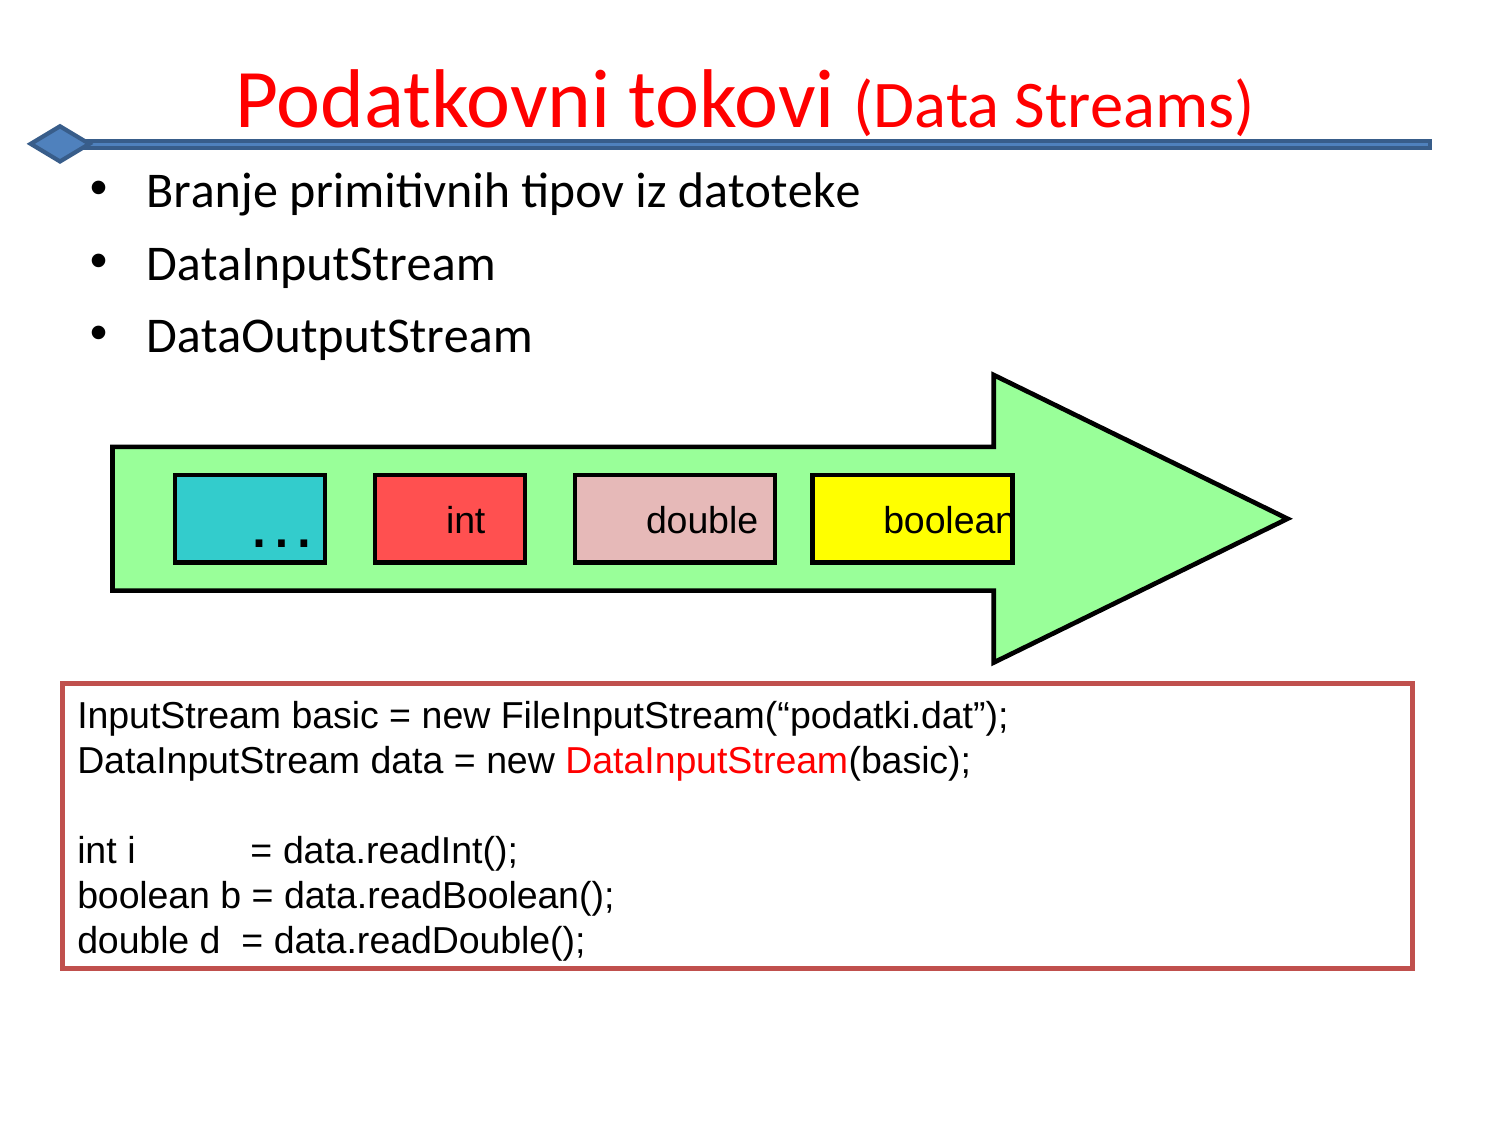

# Podatkovni tokovi (Data Streams)
Branje primitivnih tipov iz datoteke
DataInputStream
DataOutputStream
…
int
double
boolean
InputStream basic = new FileInputStream(“podatki.dat”);
DataInputStream data = new DataInputStream(basic);
int i = data.readInt();
boolean b = data.readBoolean();
double d = data.readDouble();